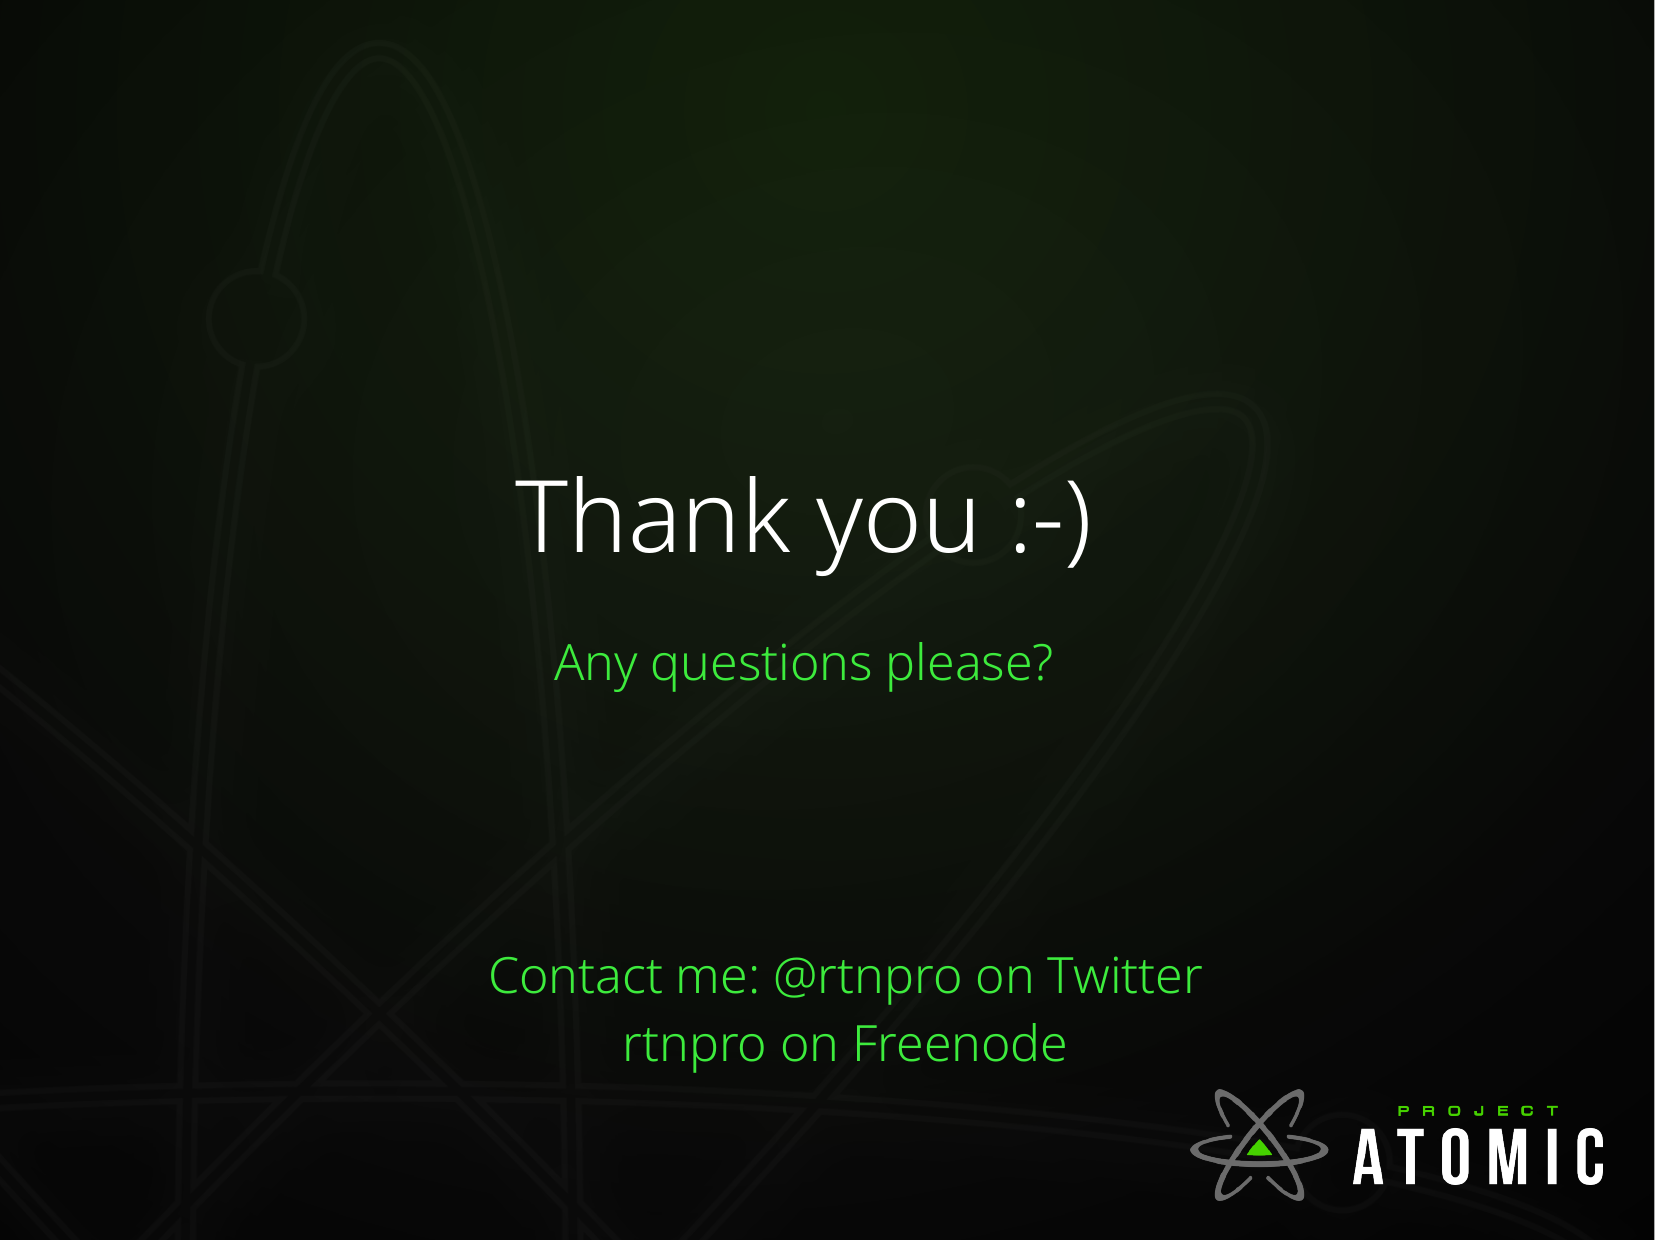

# Thank you :-)
Any questions please?
Contact me: @rtnpro on Twitter
rtnpro on Freenode